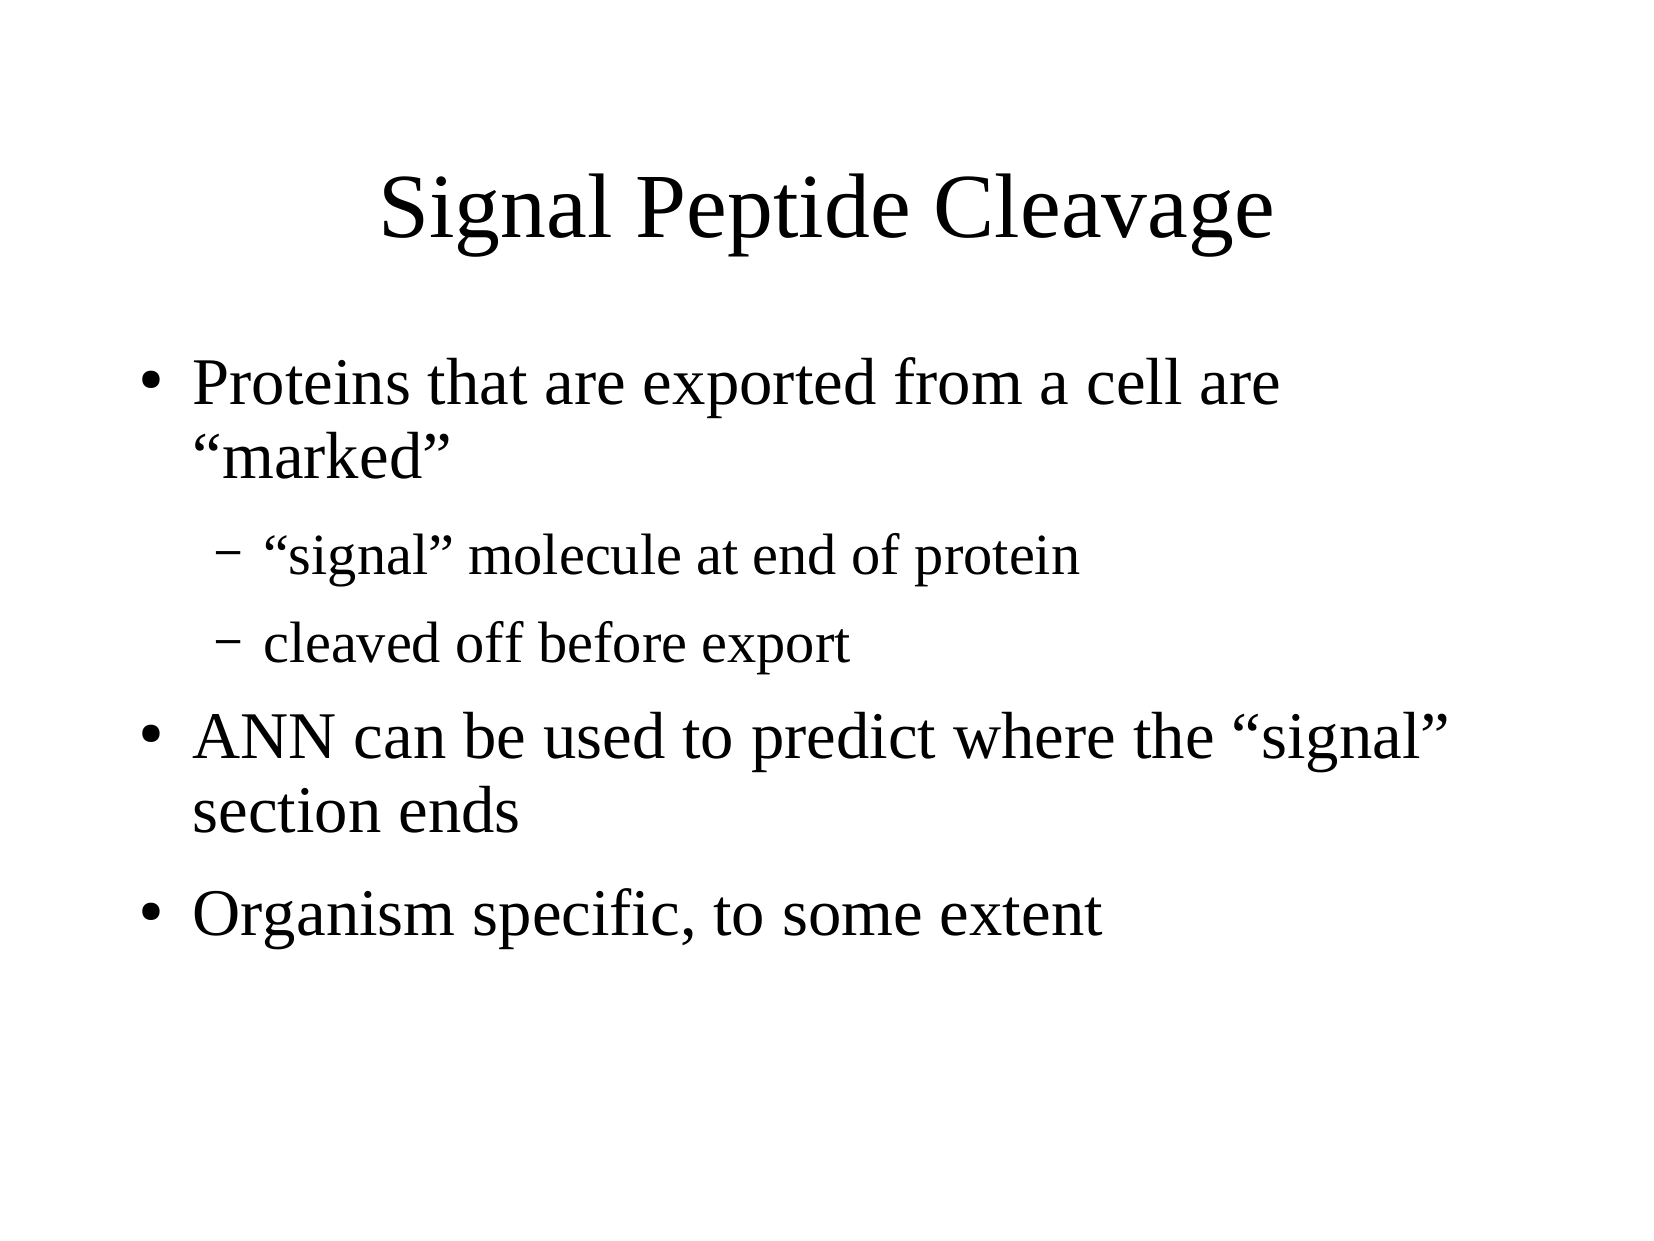

# Signal Peptide Cleavage
Proteins that are exported from a cell are “marked”
“signal” molecule at end of protein
cleaved off before export
ANN can be used to predict where the “signal” section ends
Organism specific, to some extent